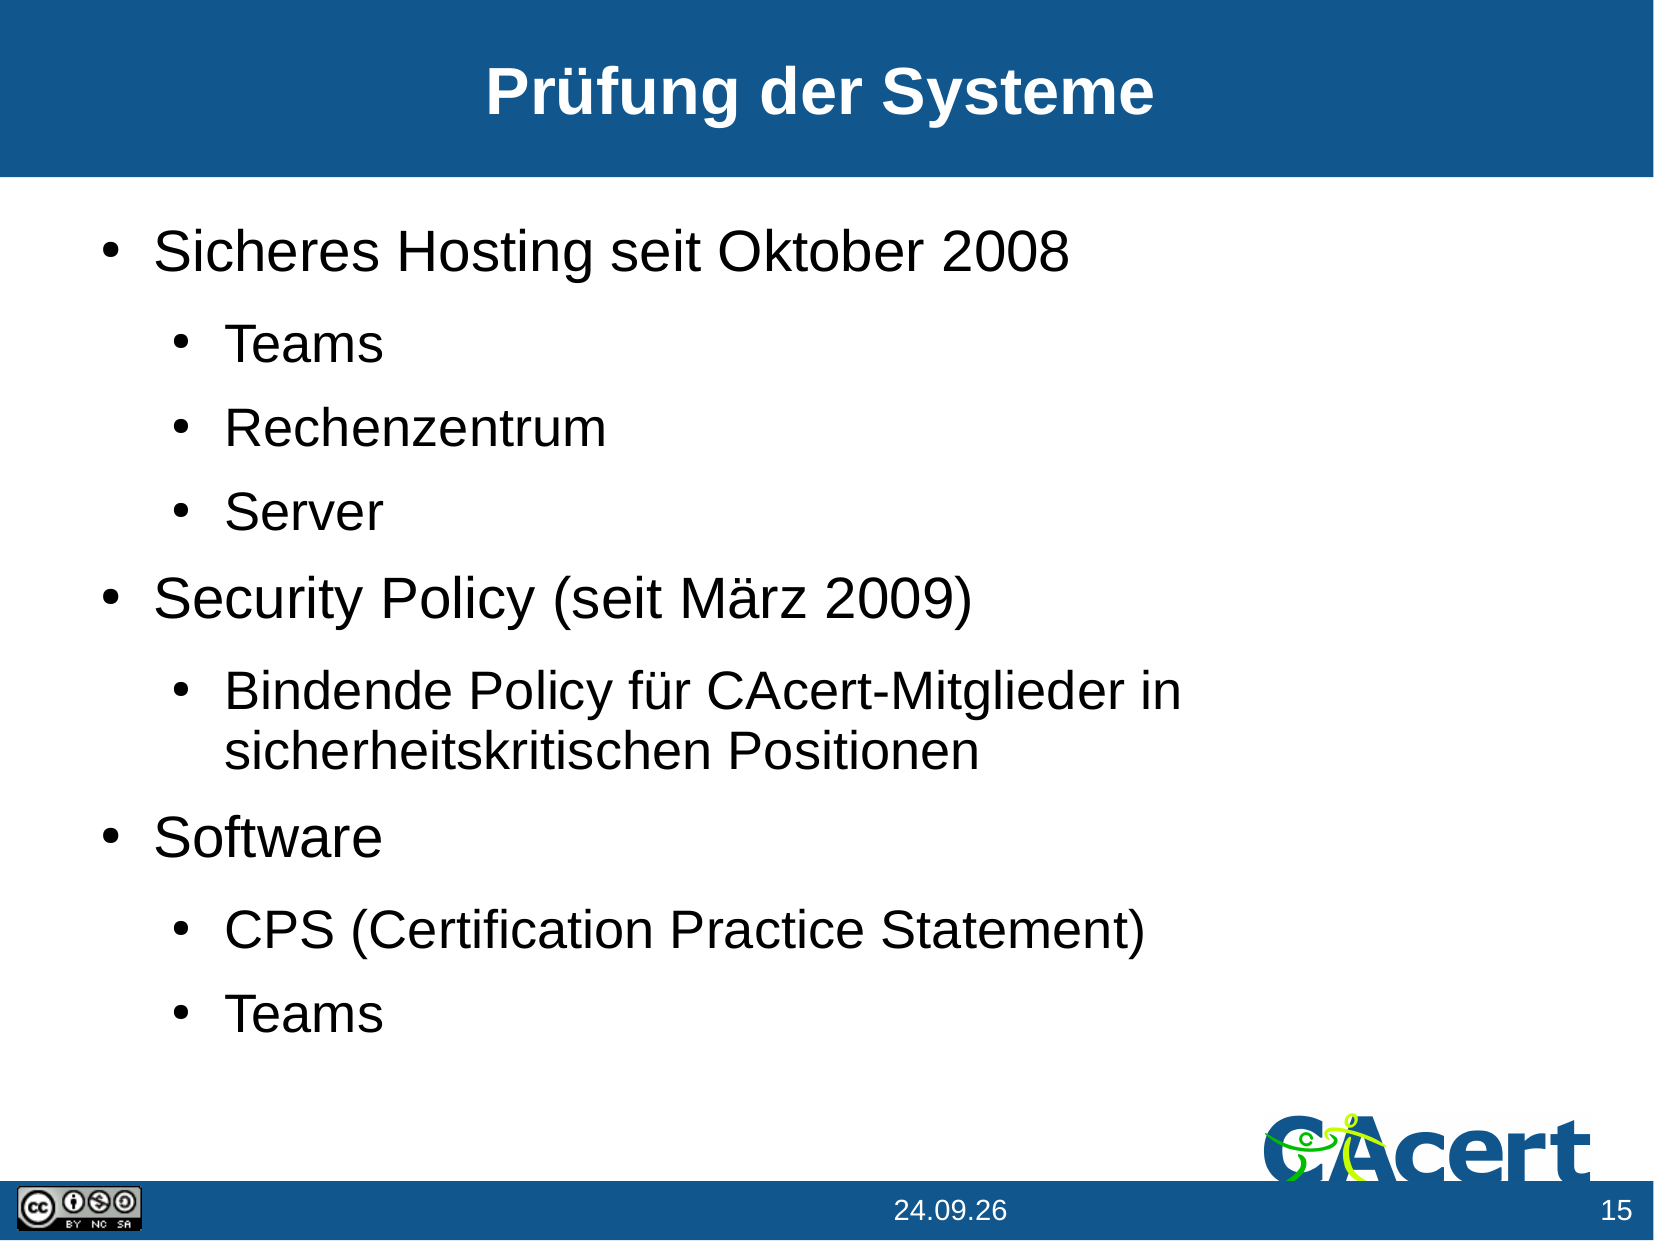

# Prüfung der Systeme
Sicheres Hosting seit Oktober 2008
Teams
Rechenzentrum
Server
Security Policy (seit März 2009)
Bindende Policy für CAcert-Mitglieder in sicherheitskritischen Positionen
Software
CPS (Certification Practice Statement)
Teams